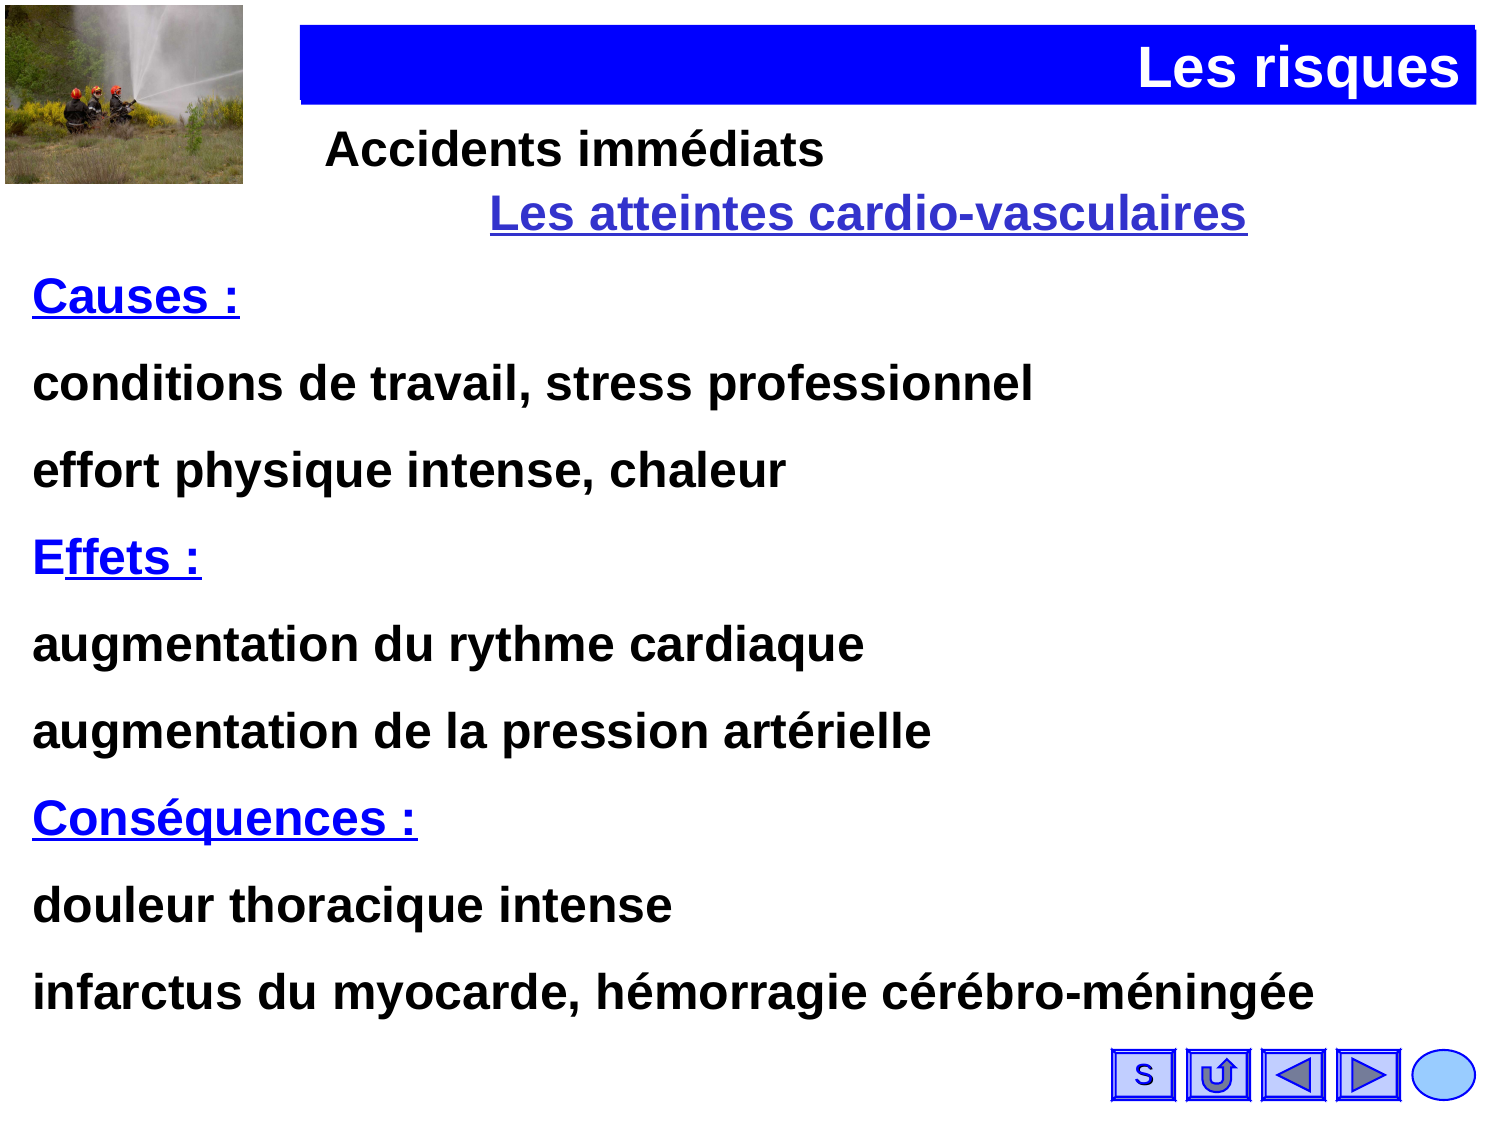

Les risques
Accidents immédiats
Les atteintes cardio-vasculaires
Causes :
conditions de travail, stress professionnel
effort physique intense, chaleur
Effets :
augmentation du rythme cardiaque
augmentation de la pression artérielle
Conséquences :
douleur thoracique intense
infarctus du myocarde, hémorragie cérébro-méningée